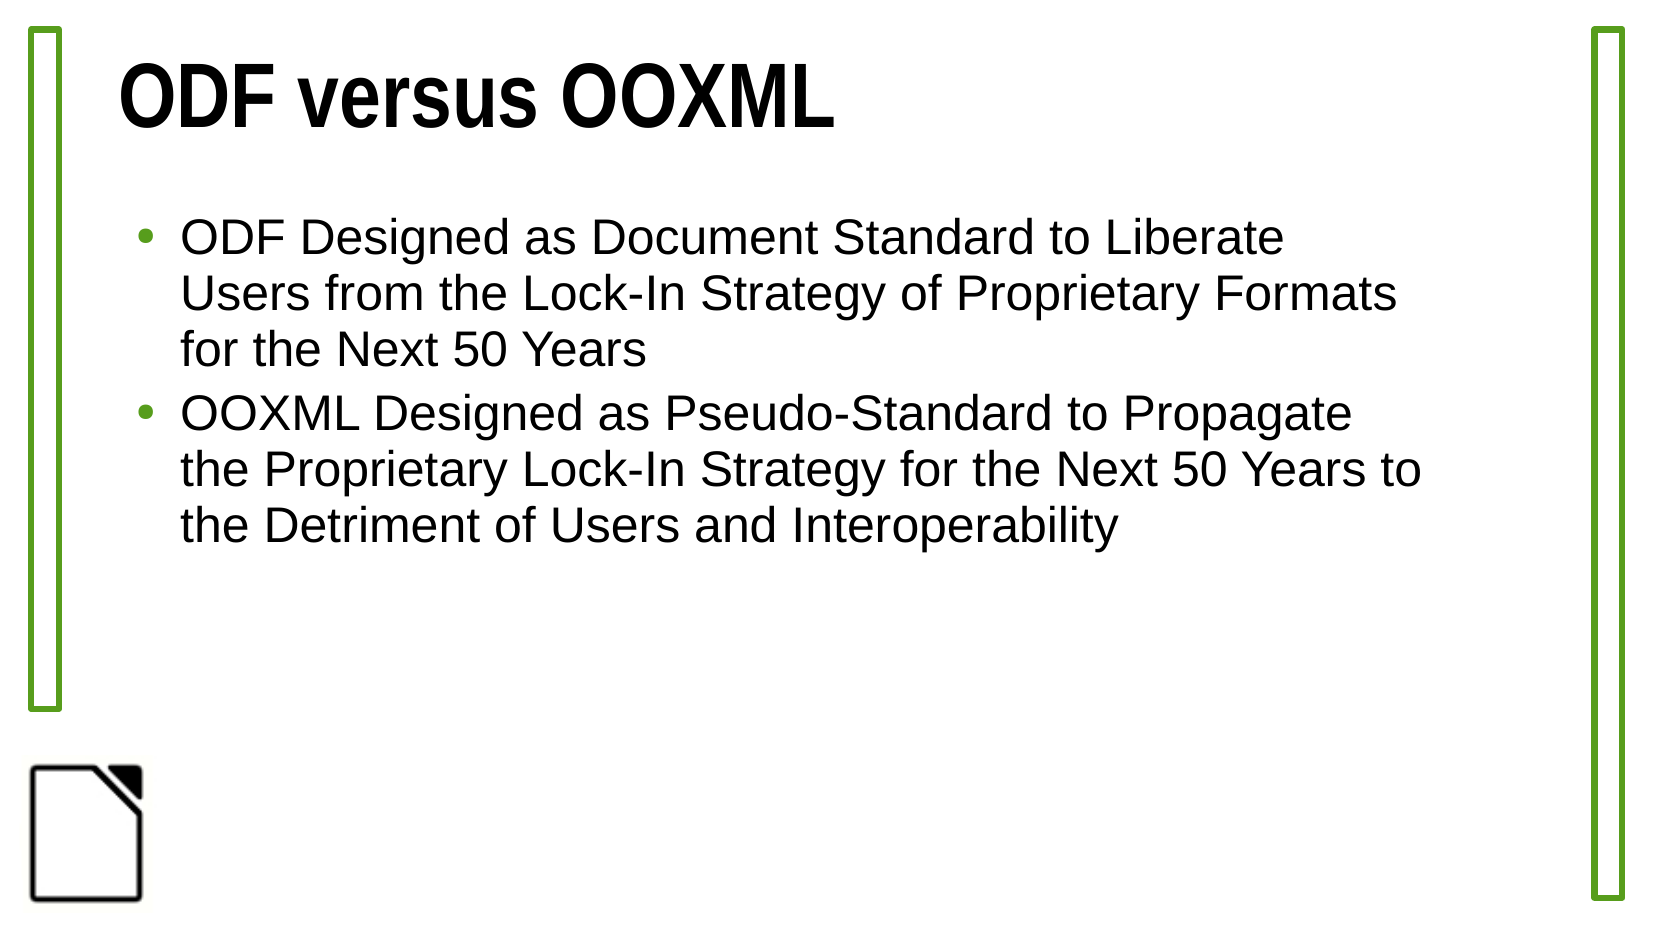

# ODF versus OOXML
ODF Designed as Document Standard to Liberate
Users from the Lock-In Strategy of Proprietary Formats
for the Next 50 Years
OOXML Designed as Pseudo-Standard to Propagate
the Proprietary Lock-In Strategy for the Next 50 Years to
the Detriment of Users and Interoperability